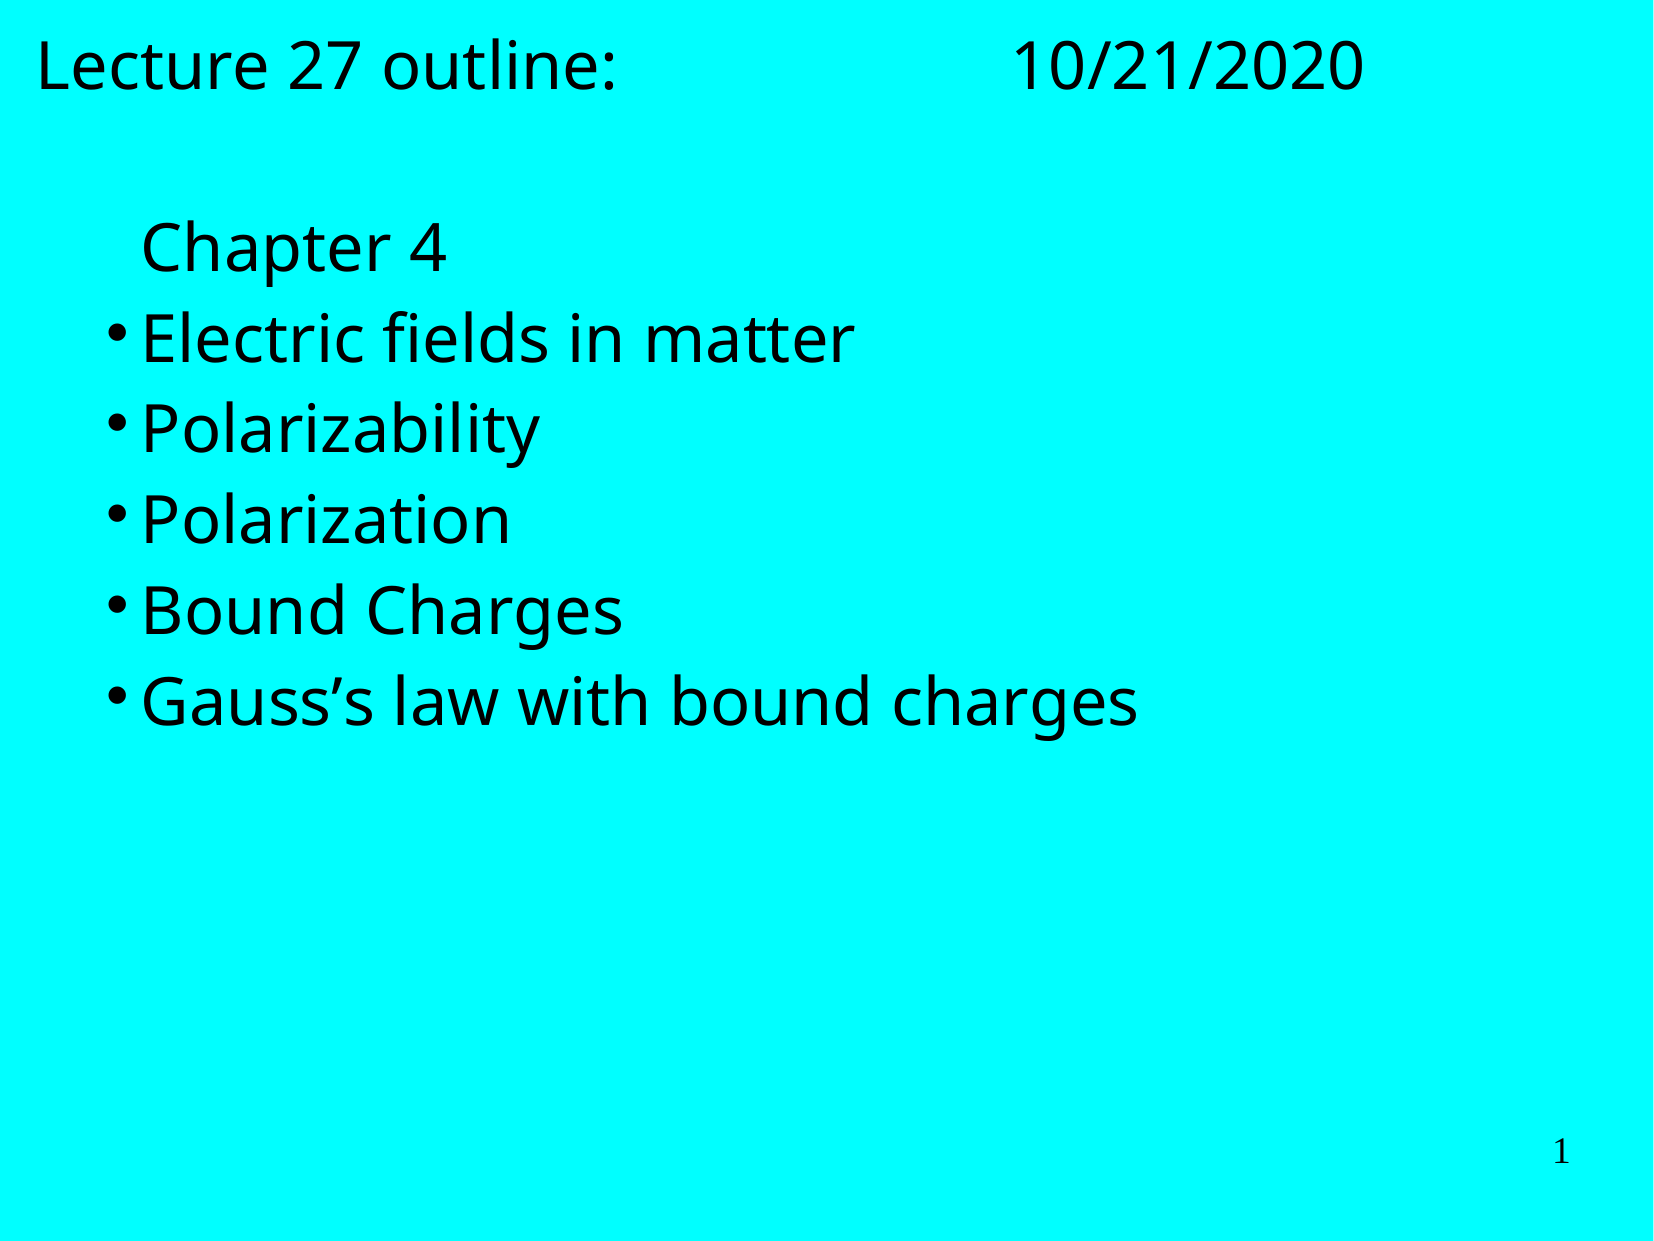

Lecture 27 outline:						10/21/2020
Chapter 4
Electric fields in matter
Polarizability
Polarization
Bound Charges
Gauss’s law with bound charges
1